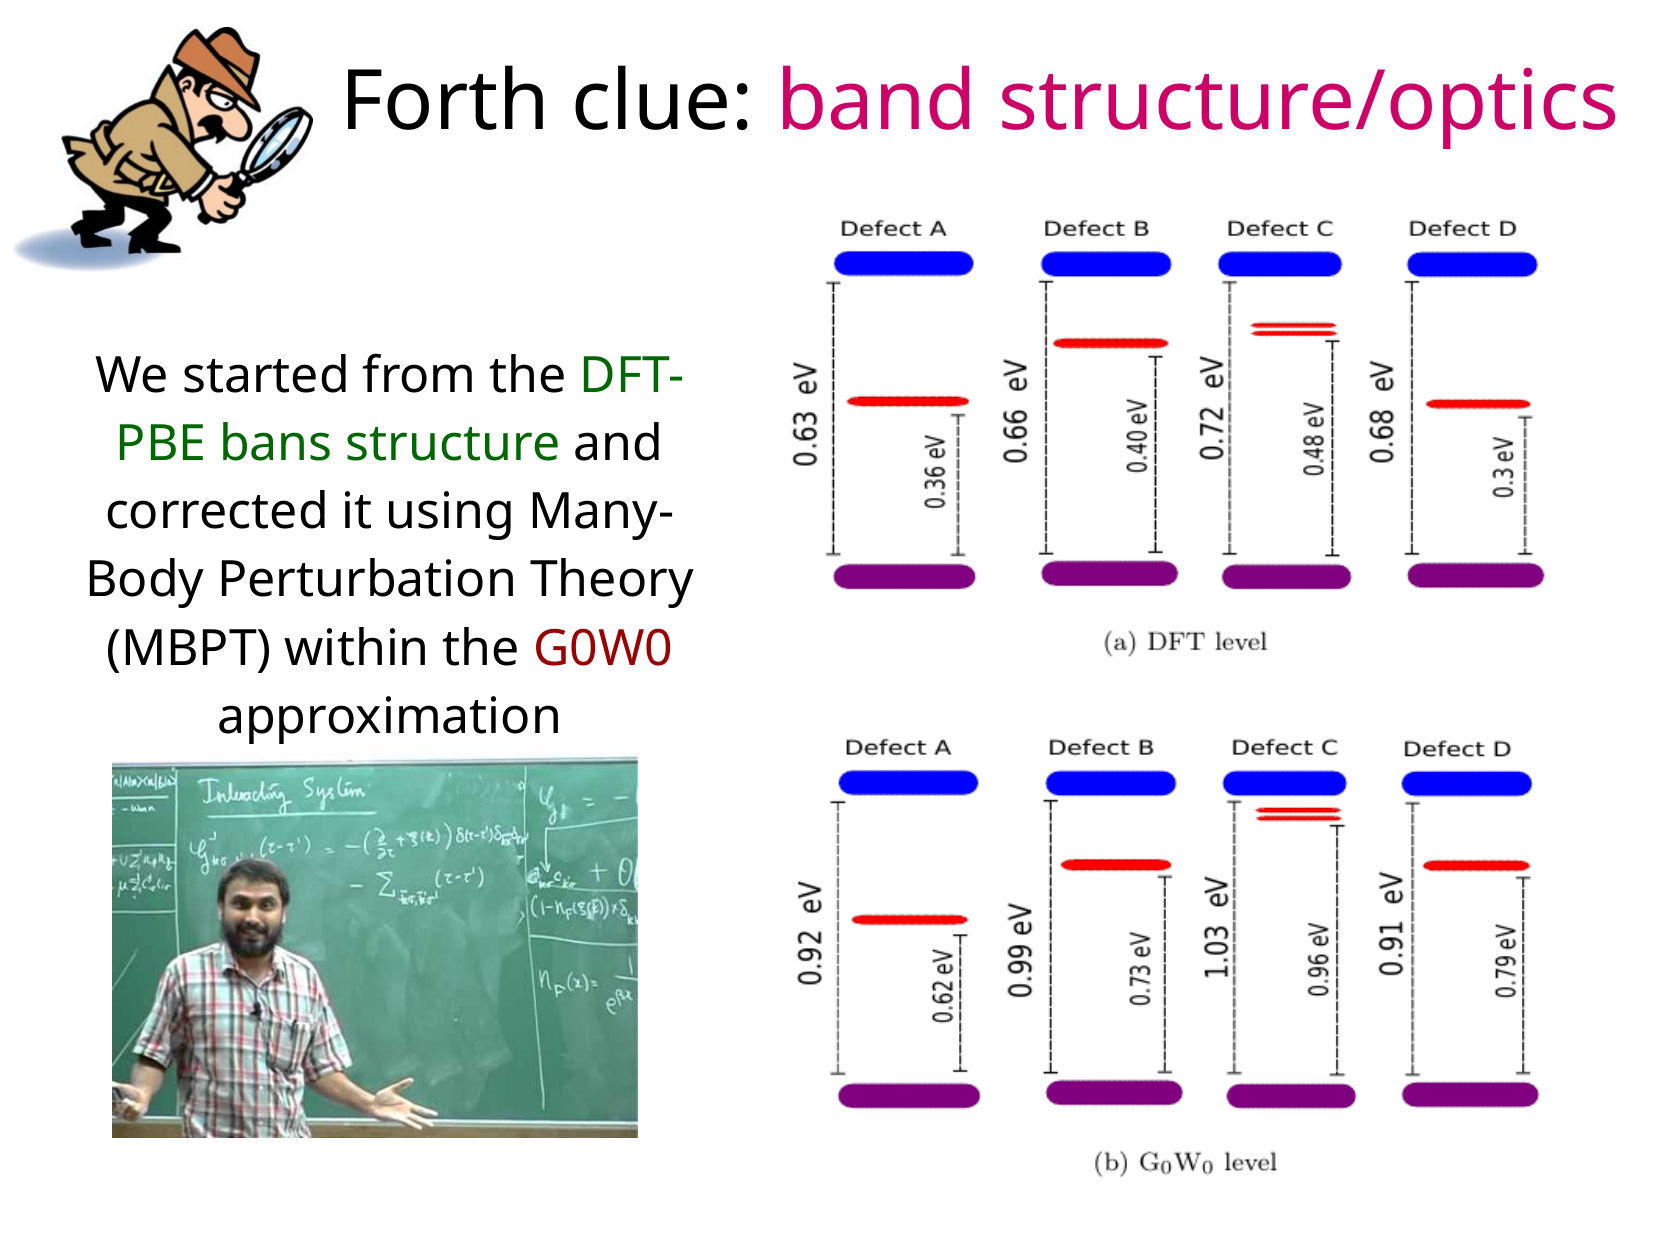

# Forth clue: band structure/optics
We started from the DFT-PBE bans structure and corrected it using Many-Body Perturbation Theory (MBPT) within the G0W0 approximation